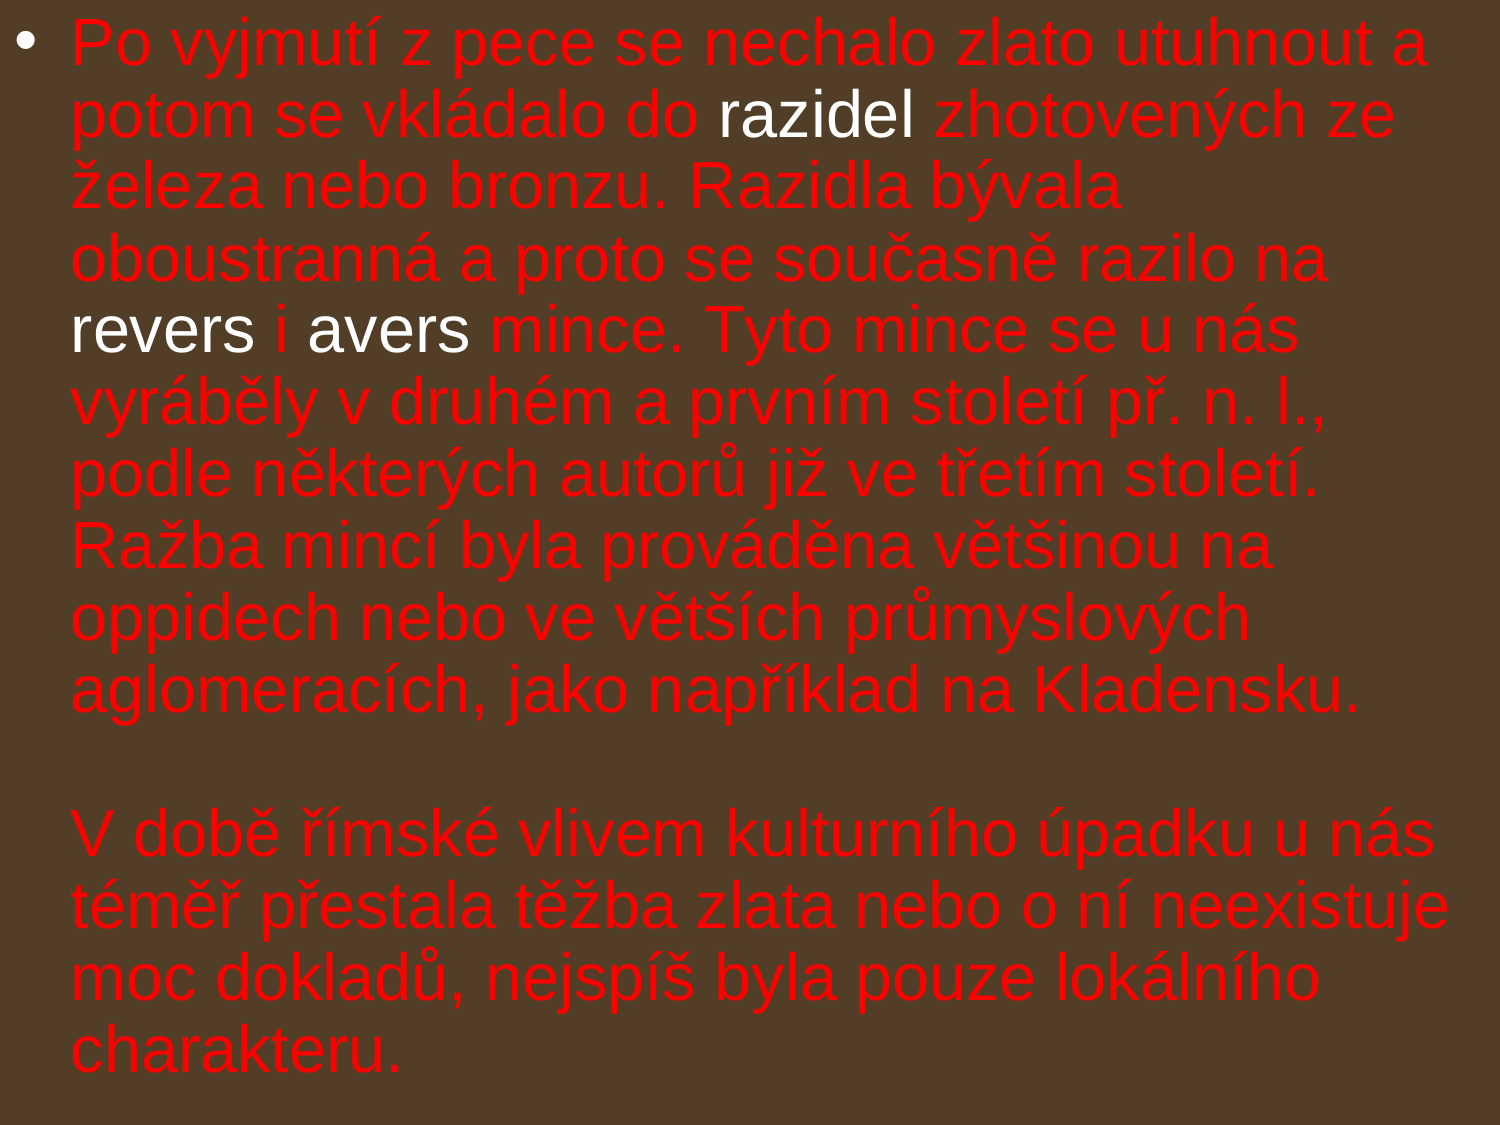

# Po vyjmutí z pece se nechalo zlato utuhnout a potom se vkládalo do razidel zhotovených ze železa nebo bronzu. Razidla bývala oboustranná a proto se současně razilo na revers i avers mince. Tyto mince se u nás vyráběly v druhém a prvním století př. n. l., podle některých autorů již ve třetím století. Ražba mincí byla prováděna většinou na oppidech nebo ve větších průmyslových aglomeracích, jako například na Kladensku. V době římské vlivem kulturního úpadku u nás téměř přestala těžba zlata nebo o ní neexistuje moc dokladů, nejspíš byla pouze lokálního charakteru.